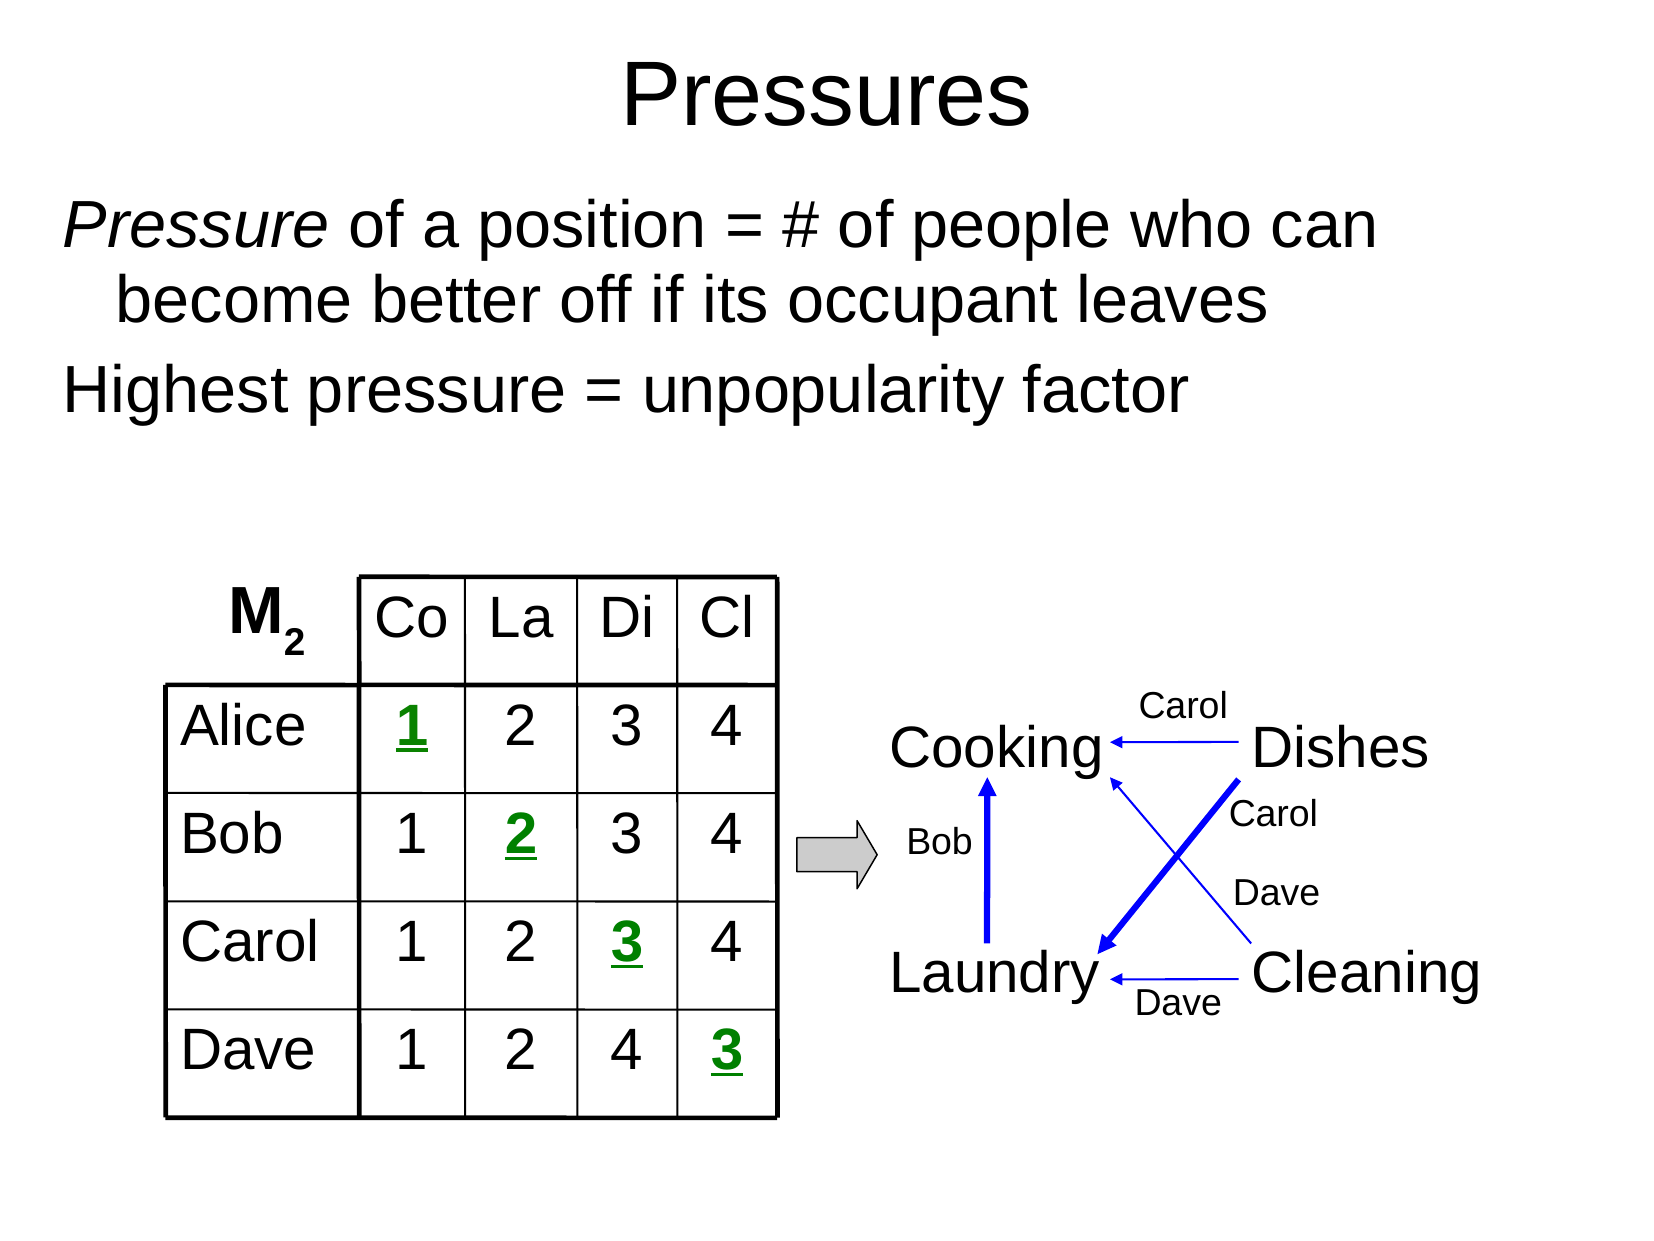

# Pressures
Pressure of a position = # of people who can become better off if its occupant leaves
Highest pressure = unpopularity factor
M2
Co
La
Di
Cl
Alice
1
2
3
4
Bob
1
2
3
4
Carol
1
2
3
4
Dave
1
2
4
3
Carol
Cooking
Dishes
Laundry
Cleaning
Carol
Bob
Dave
Dave